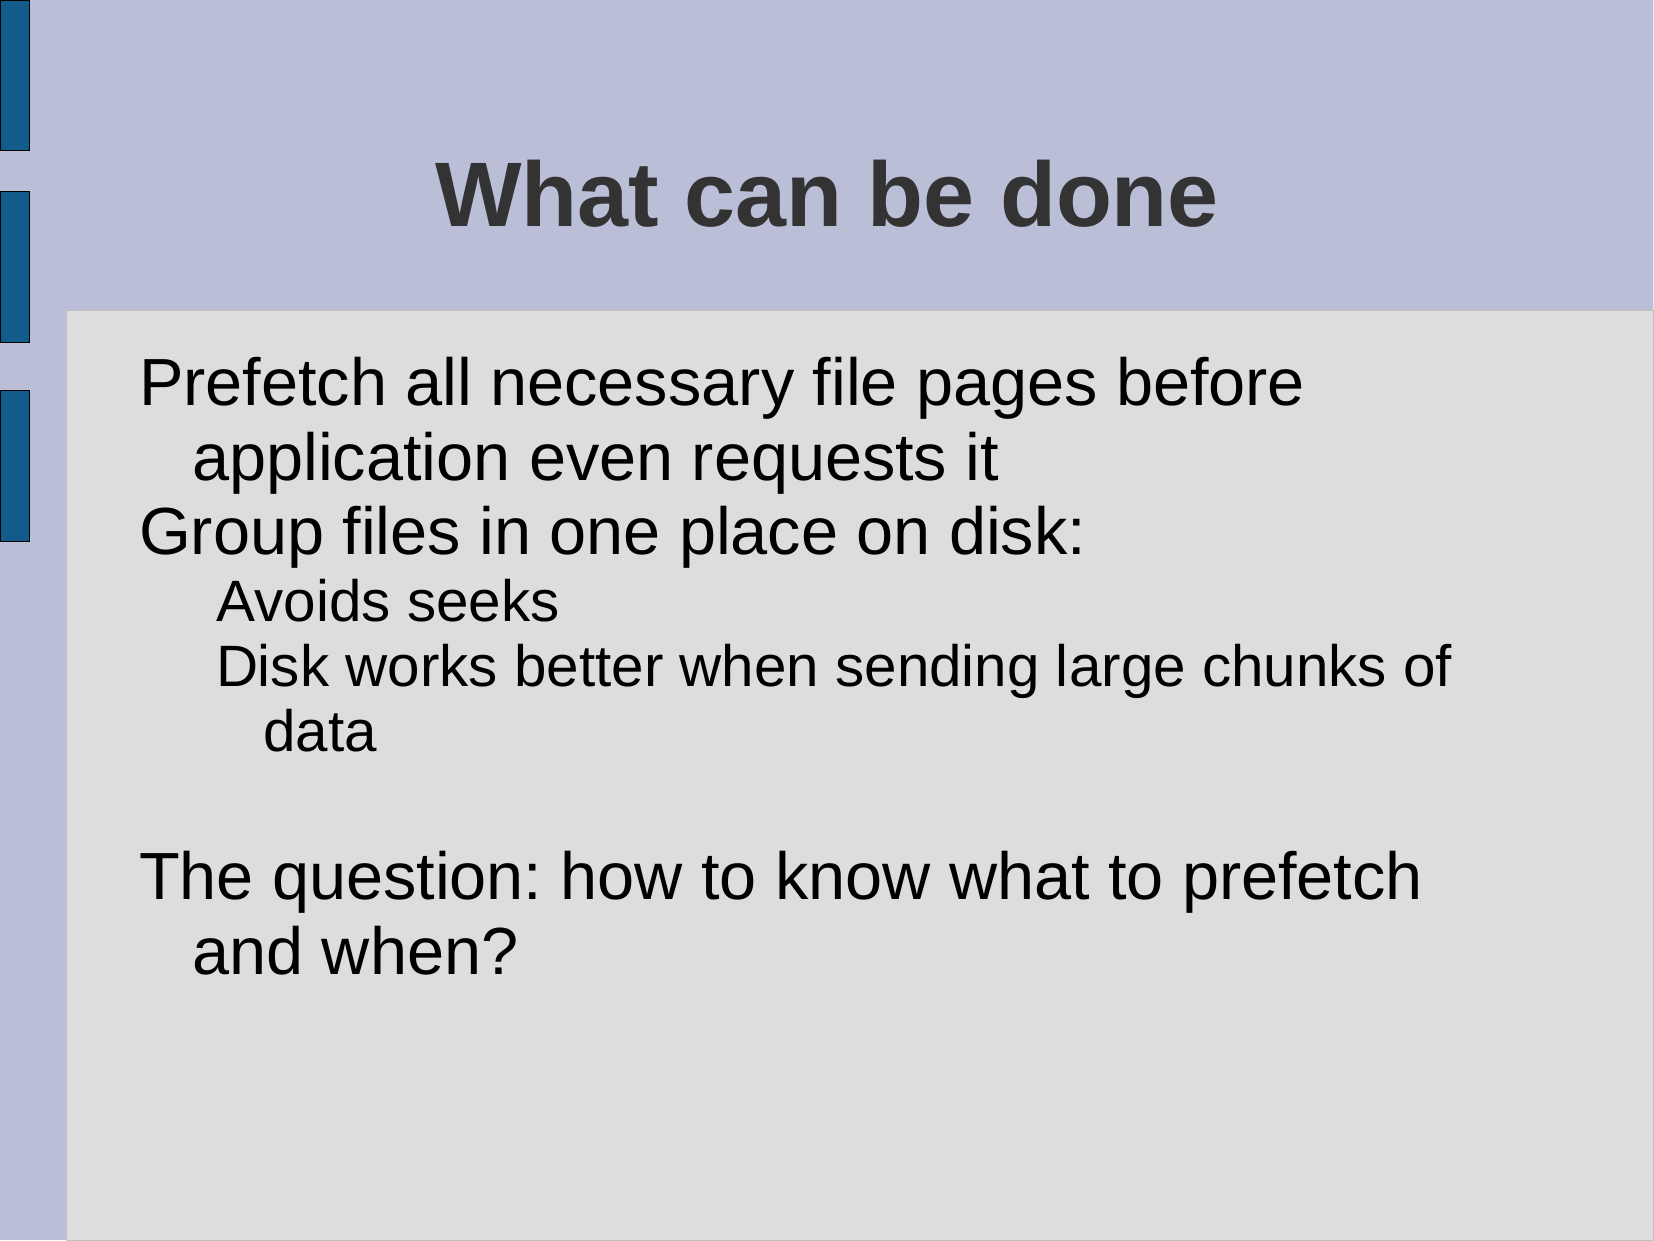

# What can be done
Prefetch all necessary file pages before application even requests it
Group files in one place on disk:
Avoids seeks
Disk works better when sending large chunks of data
The question: how to know what to prefetch and when?